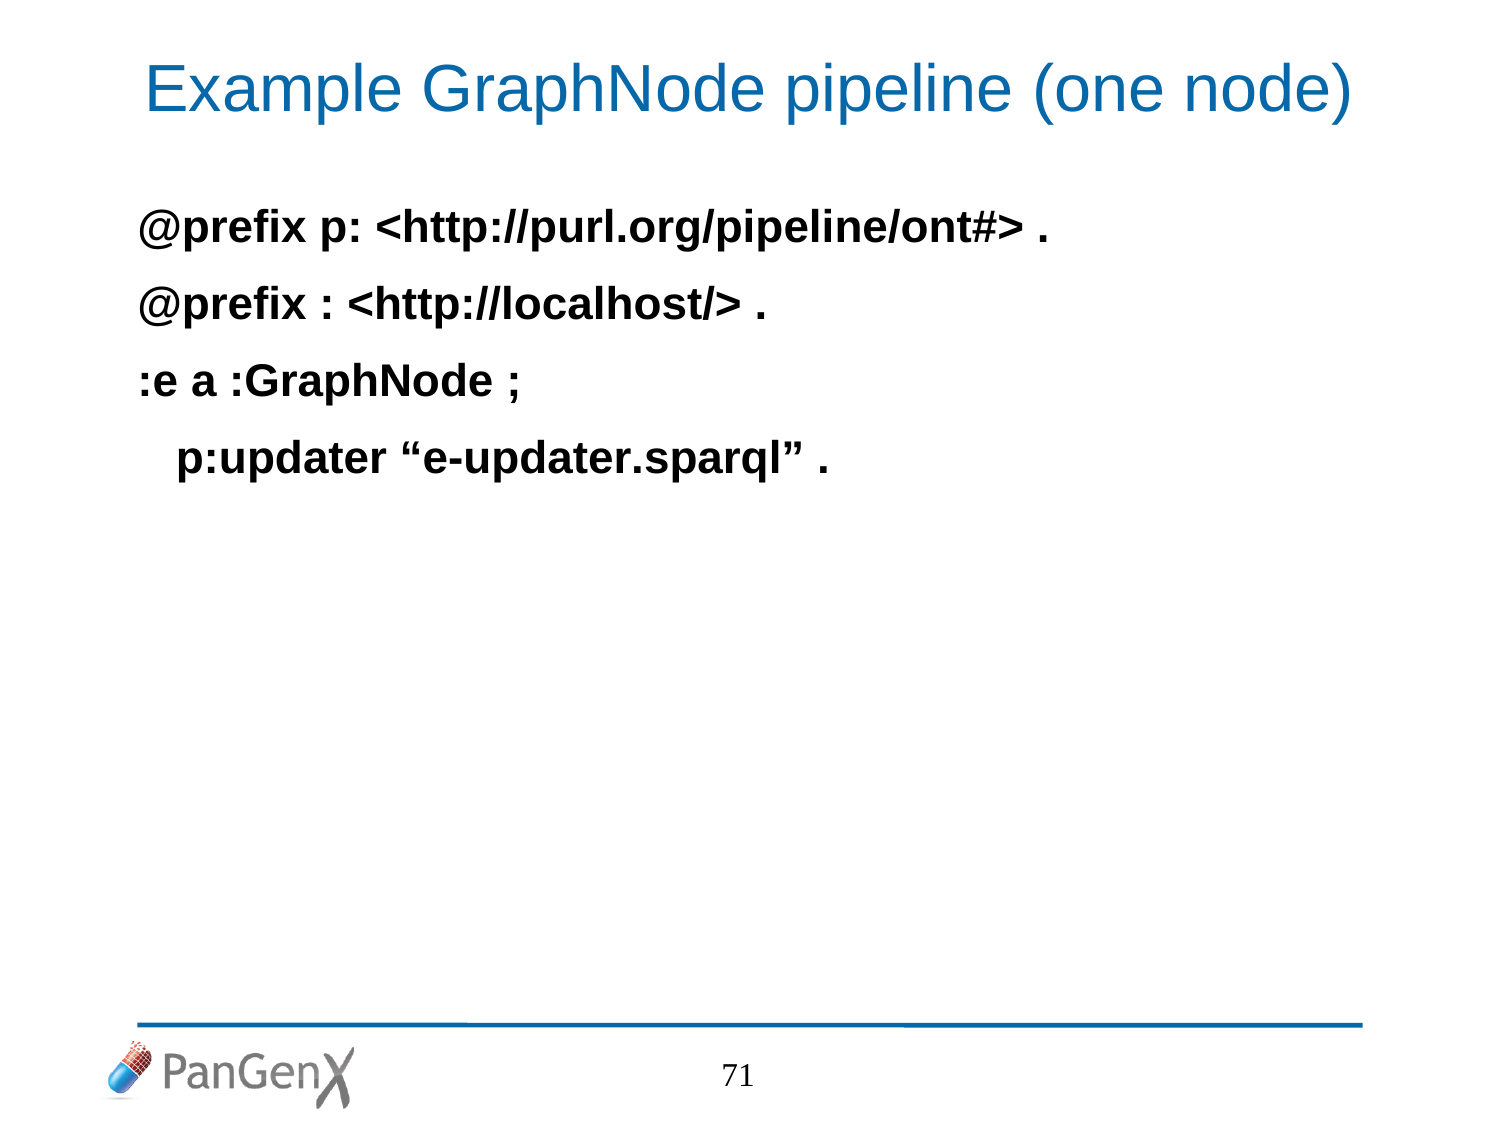

# Example GraphNode pipeline (one node)
@prefix p: <http://purl.org/pipeline/ont#> .
@prefix : <http://localhost/> .
:e a :GraphNode ;
 p:updater “e-updater.sparql” .
71